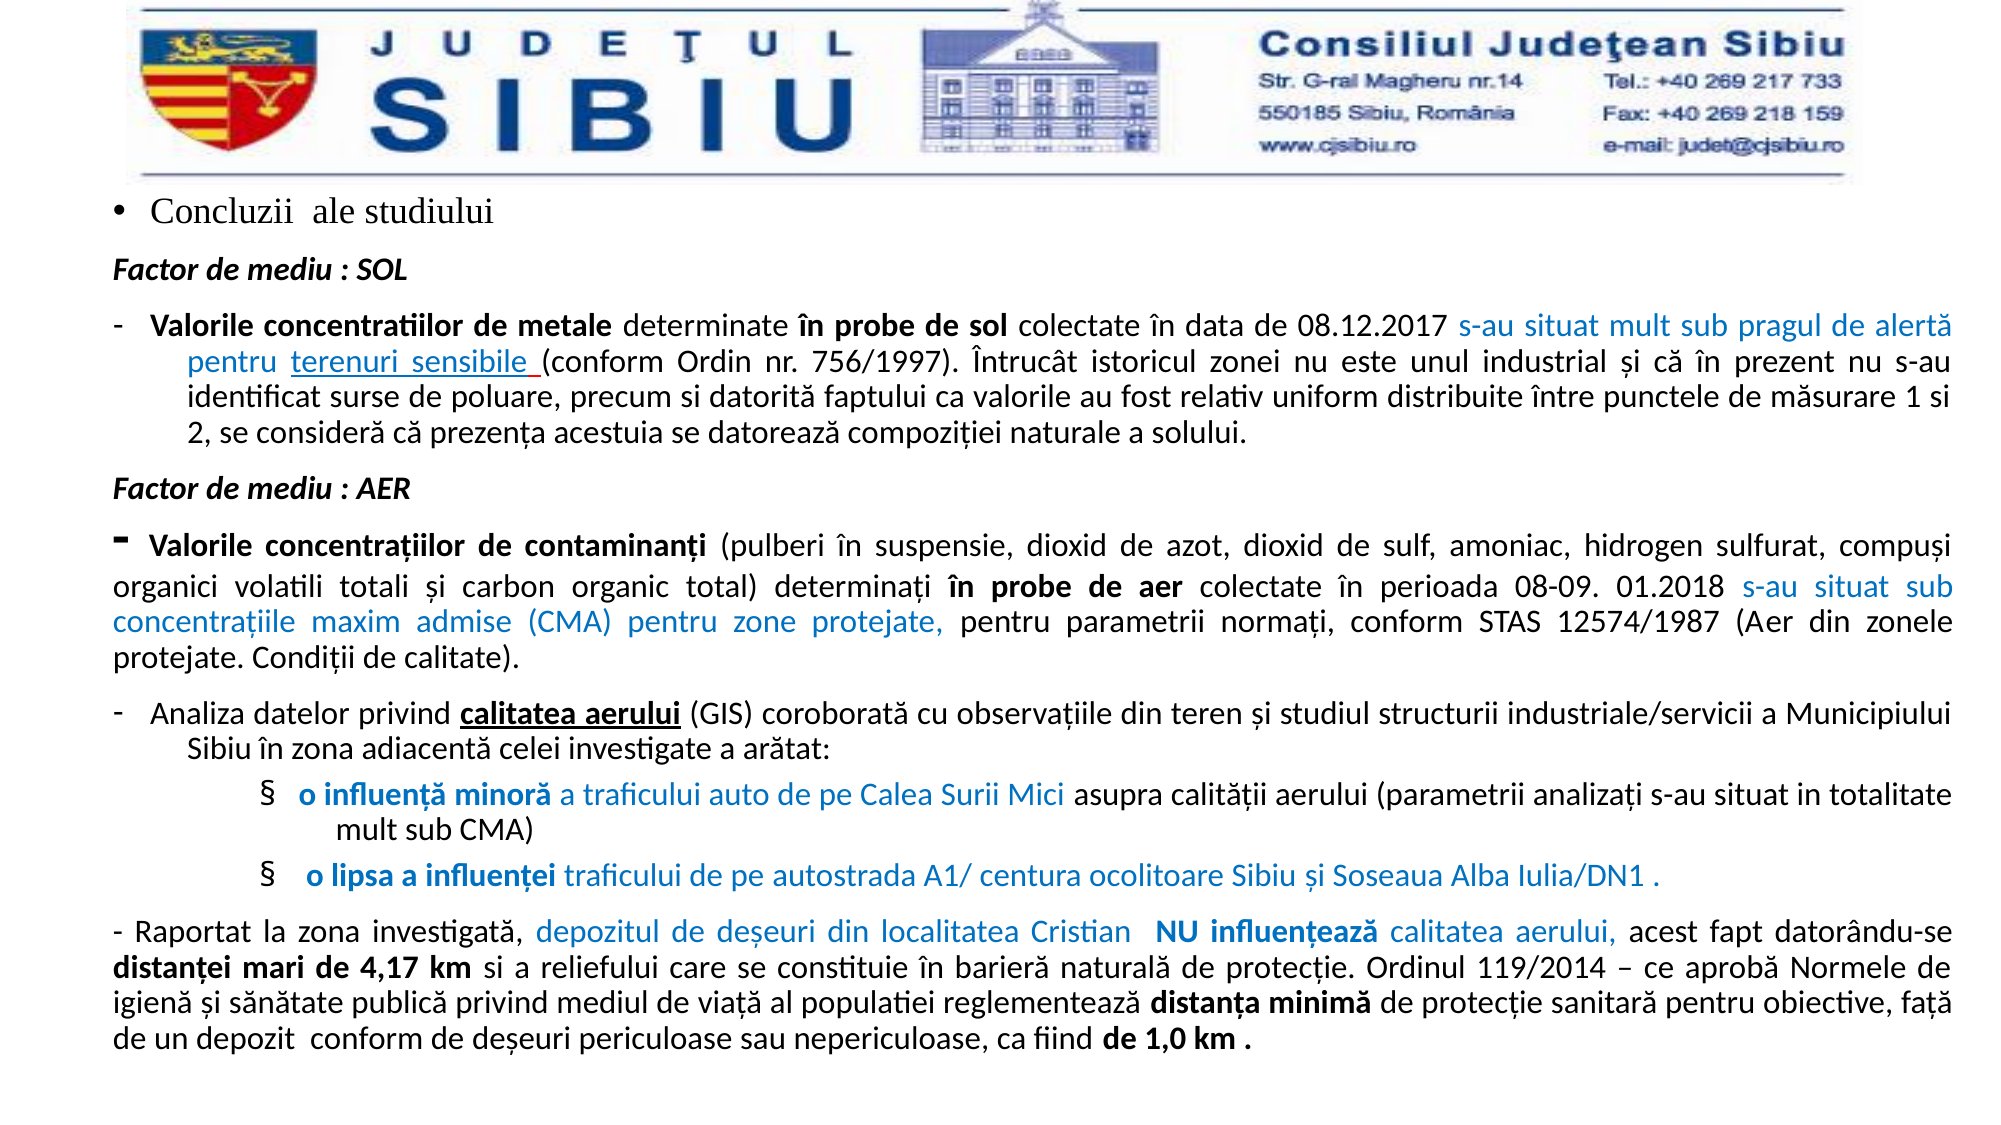

#
Concluzii ale studiului
Factor de mediu : SOL
Valorile concentratiilor de metale determinate în probe de sol colectate în data de 08.12.2017 s-au situat mult sub pragul de alertă pentru terenuri sensibile (conform Ordin nr. 756/1997). Întrucât istoricul zonei nu este unul industrial și că în prezent nu s-au identificat surse de poluare, precum si datorită faptului ca valorile au fost relativ uniform distribuite între punctele de măsurare 1 si 2, se consideră că prezența acestuia se datorează compoziției naturale a solului.
Factor de mediu : AER
- Valorile concentrațiilor de contaminanți (pulberi în suspensie, dioxid de azot, dioxid de sulf, amoniac, hidrogen sulfurat, compuși organici volatili totali și carbon organic total) determinați în probe de aer colectate în perioada 08-09. 01.2018 s-au situat sub concentrațiile maxim admise (CMA) pentru zone protejate, pentru parametrii normați, conform STAS 12574/1987 (Aer din zonele protejate. Condiții de calitate).
Analiza datelor privind calitatea aerului (GIS) coroborată cu observațiile din teren și studiul structurii industriale/servicii a Municipiului Sibiu în zona adiacentă celei investigate a arătat:
o influență minoră a traficului auto de pe Calea Surii Mici asupra calității aerului (parametrii analizați s-au situat in totalitate mult sub CMA)
 o lipsa a influenței traficului de pe autostrada A1/ centura ocolitoare Sibiu și Soseaua Alba Iulia/DN1 .
- Raportat la zona investigată, depozitul de deșeuri din localitatea Cristian NU influențează calitatea aerului, acest fapt datorându-se distanței mari de 4,17 km si a reliefului care se constituie în barieră naturală de protecție. Ordinul 119/2014 – ce aprobă Normele de igienă și sănătate publică privind mediul de viață al populatiei reglementează distanța minimă de protecție sanitară pentru obiective, față de un depozit conform de deșeuri periculoase sau nepericuloase, ca fiind de 1,0 km .